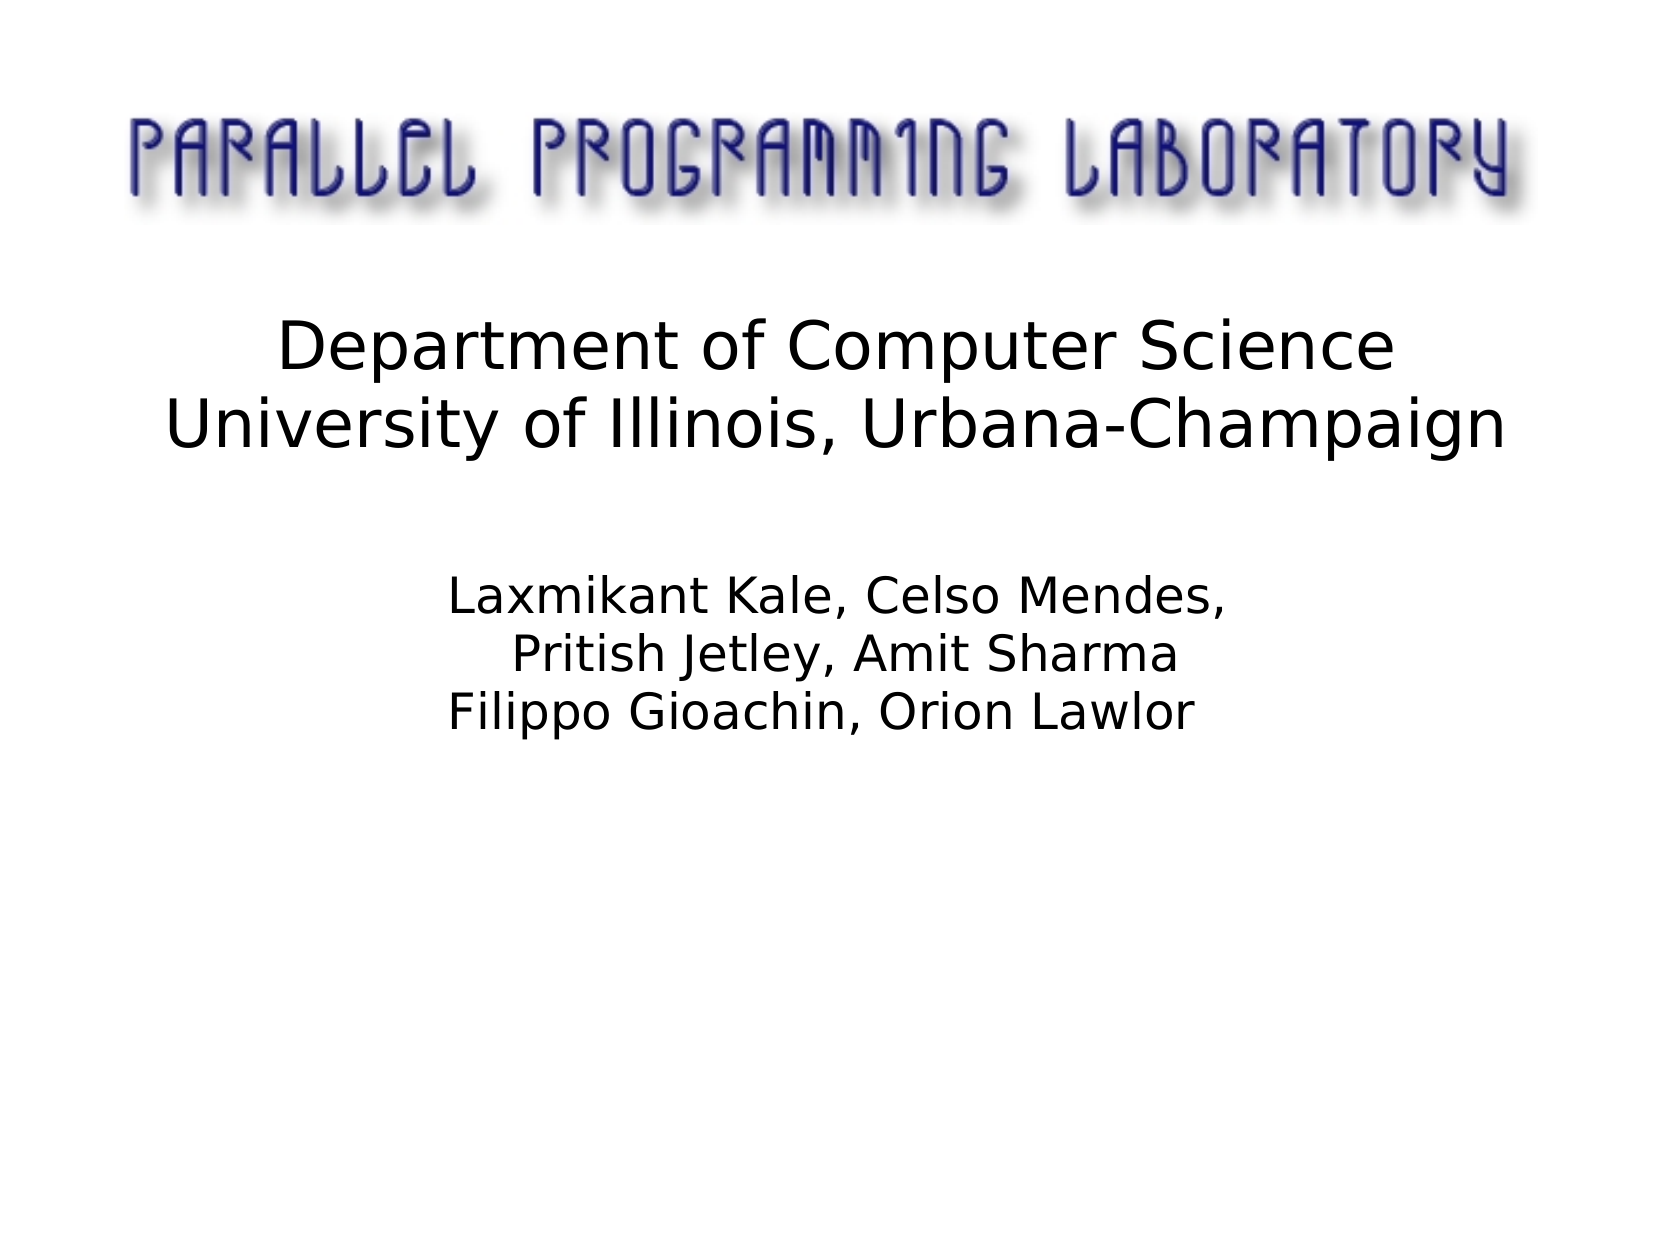

Department of Computer Science
University of Illinois, Urbana-Champaign
Laxmikant Kale, Celso Mendes,
Pritish Jetley, Amit Sharma
Filippo Gioachin, Orion Lawlor